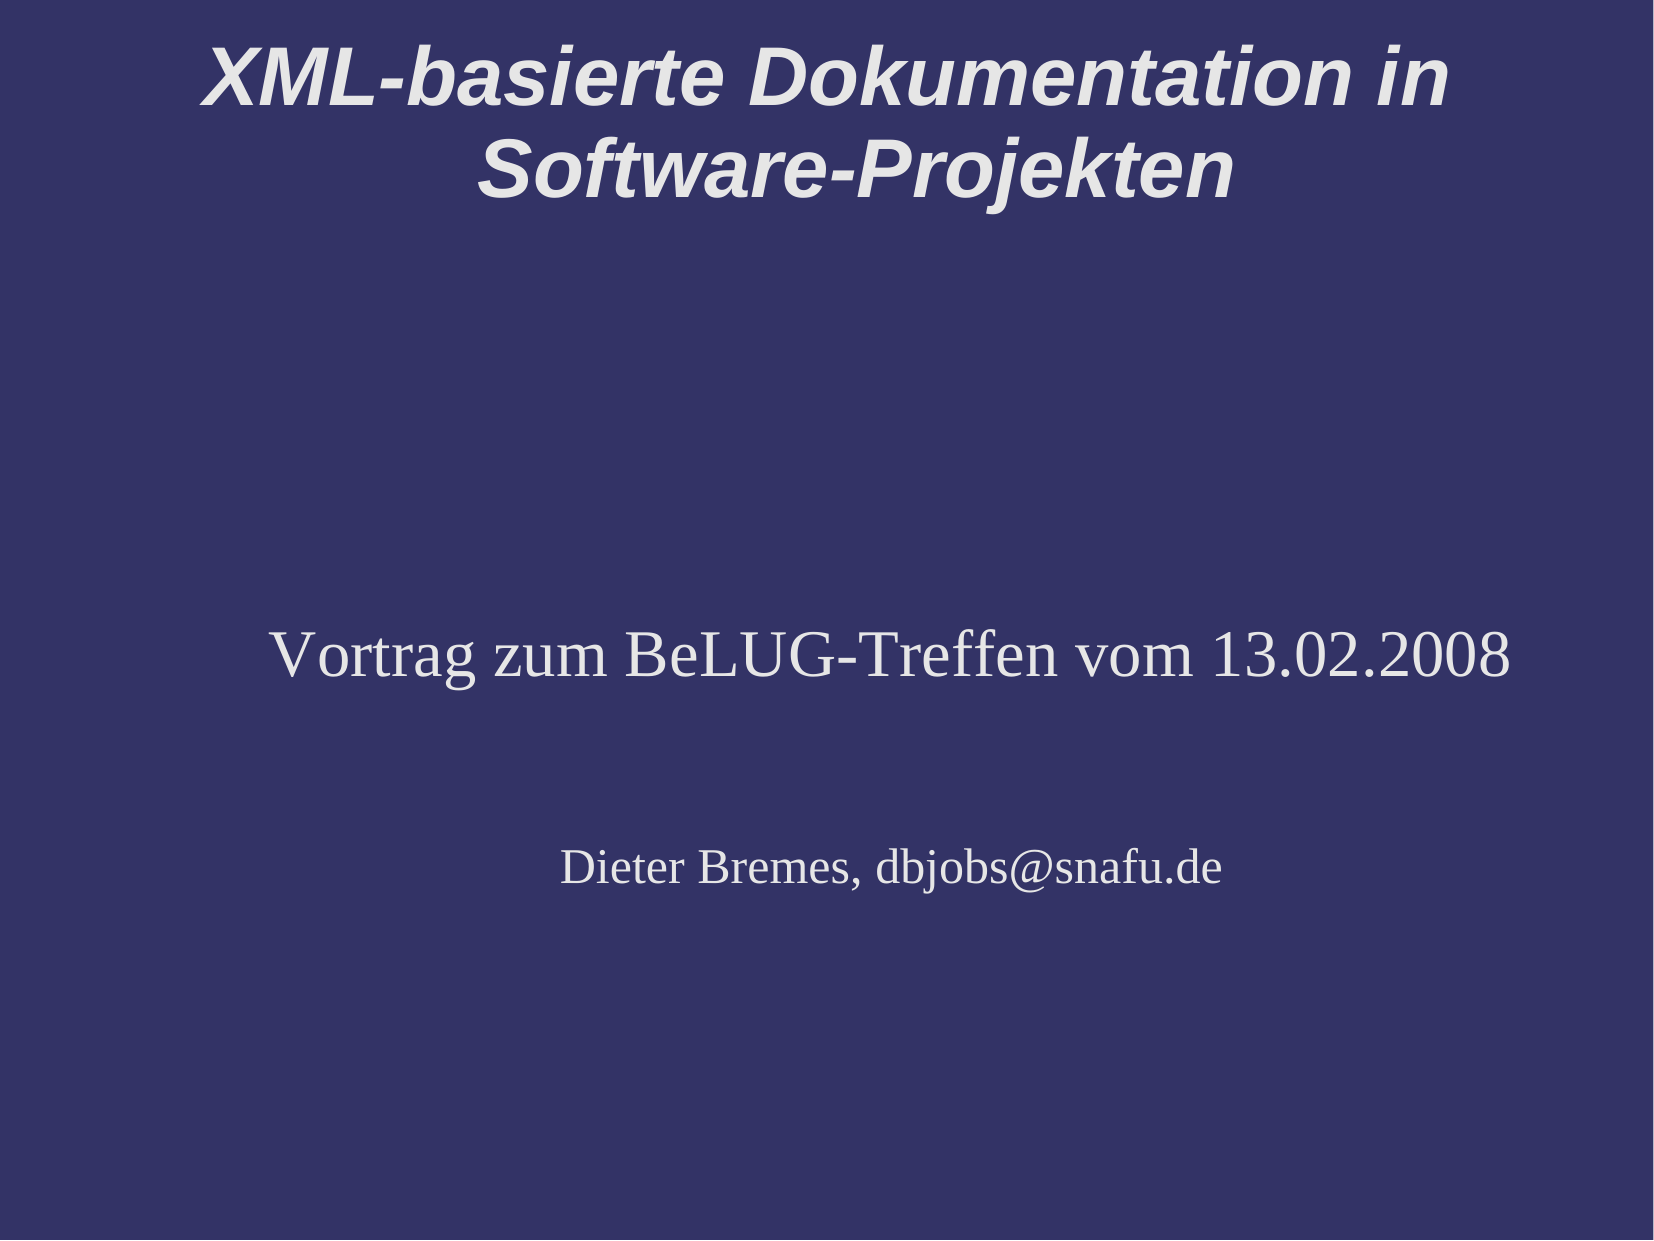

# XML-basierte Dokumentation in Software-Projekten
Vortrag zum BeLUG-Treffen vom 13.02.2008
Dieter Bremes, dbjobs@snafu.de